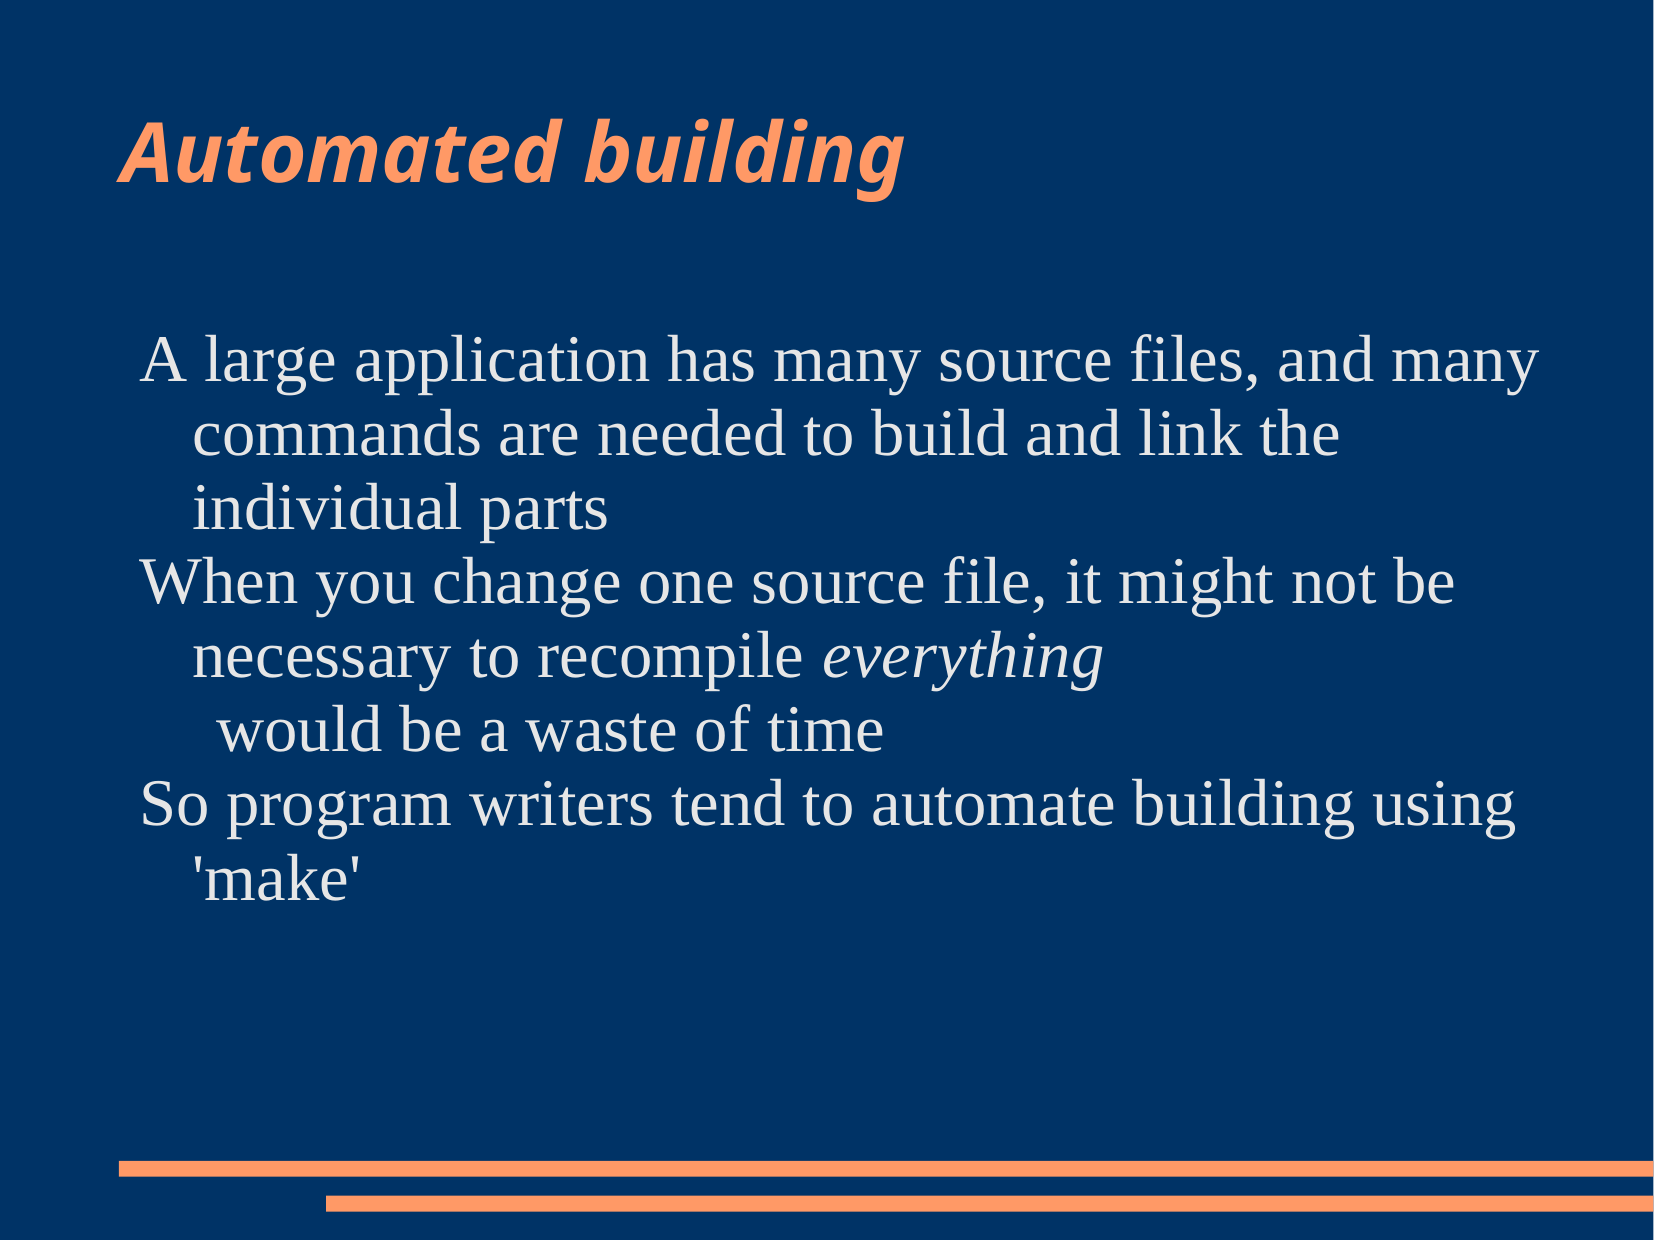

# Automated building
A large application has many source files, and many commands are needed to build and link the individual parts
When you change one source file, it might not be necessary to recompile everything
would be a waste of time
So program writers tend to automate building using 'make'